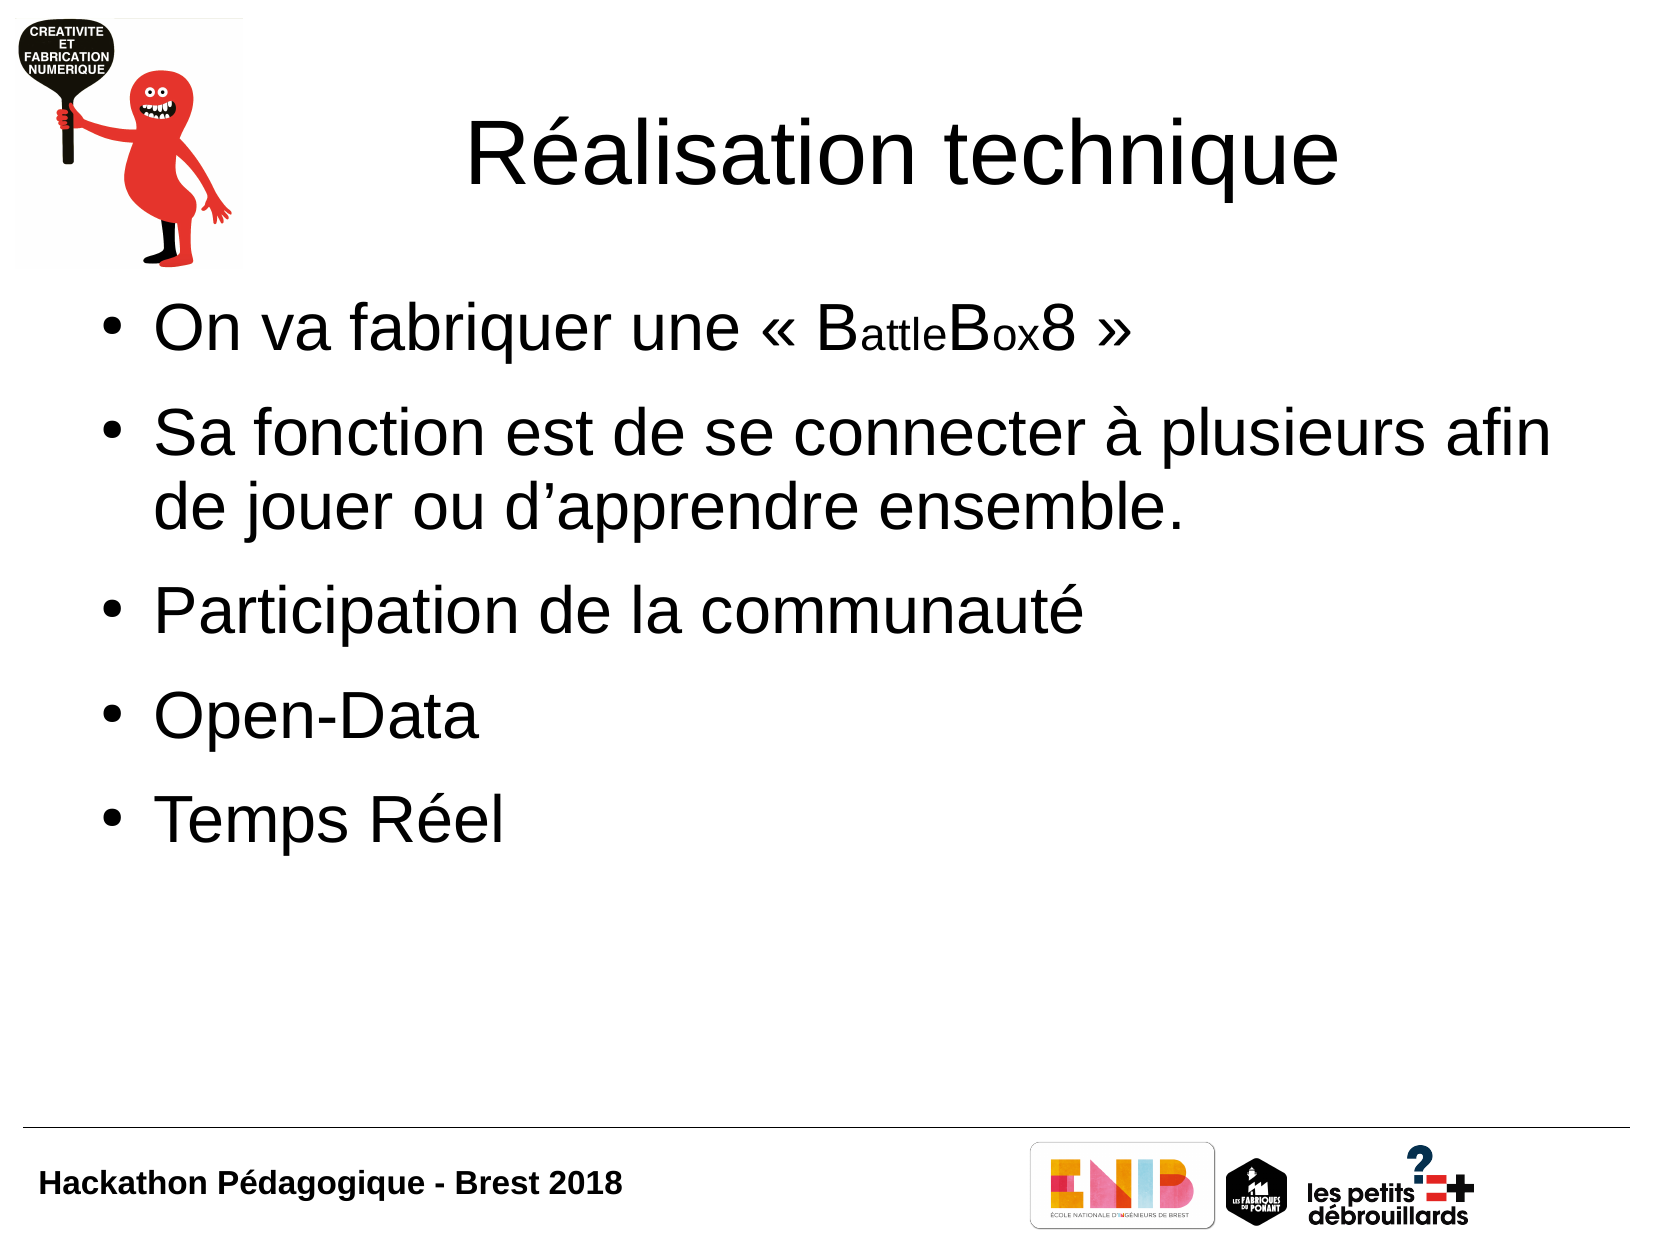

# Réalisation technique
On va fabriquer une « BattleBox8 »
Sa fonction est de se connecter à plusieurs afin de jouer ou d’apprendre ensemble.
Participation de la communauté
Open-Data
Temps Réel
Hackathon Pédagogique - Brest 2018